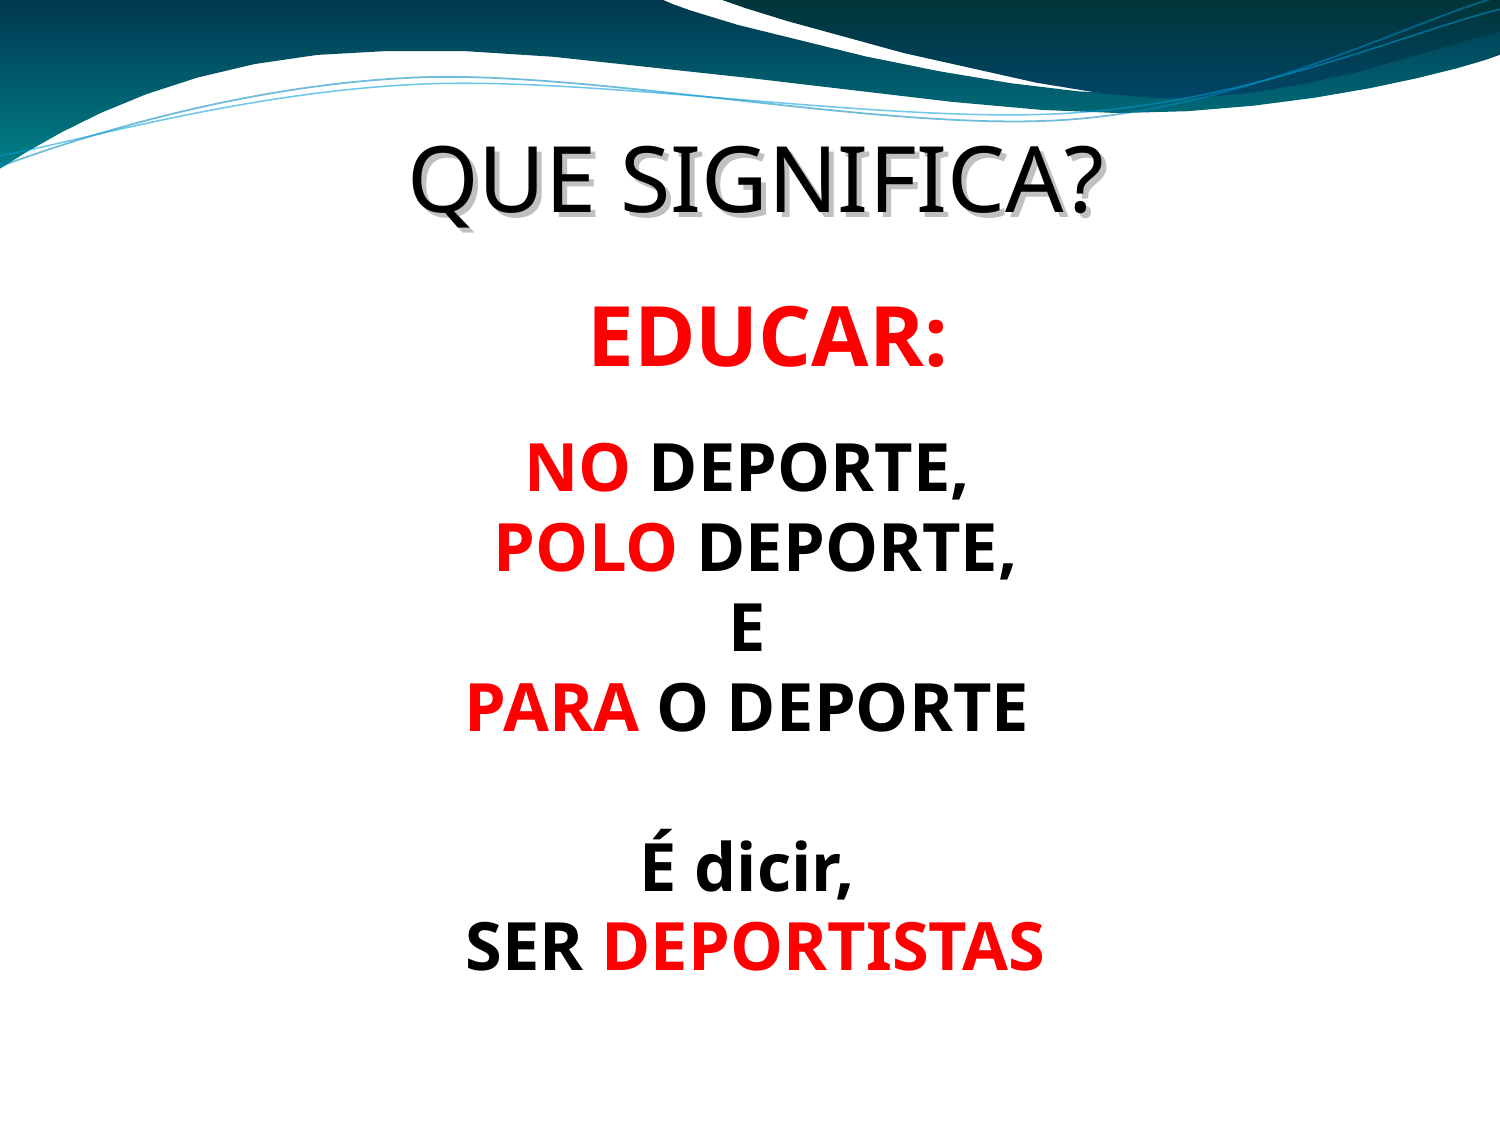

QUE SIGNIFICA?
 EDUCAR:
NO DEPORTE,
POLO DEPORTE,
E
PARA O DEPORTE
É dicir,
SER DEPORTISTAS